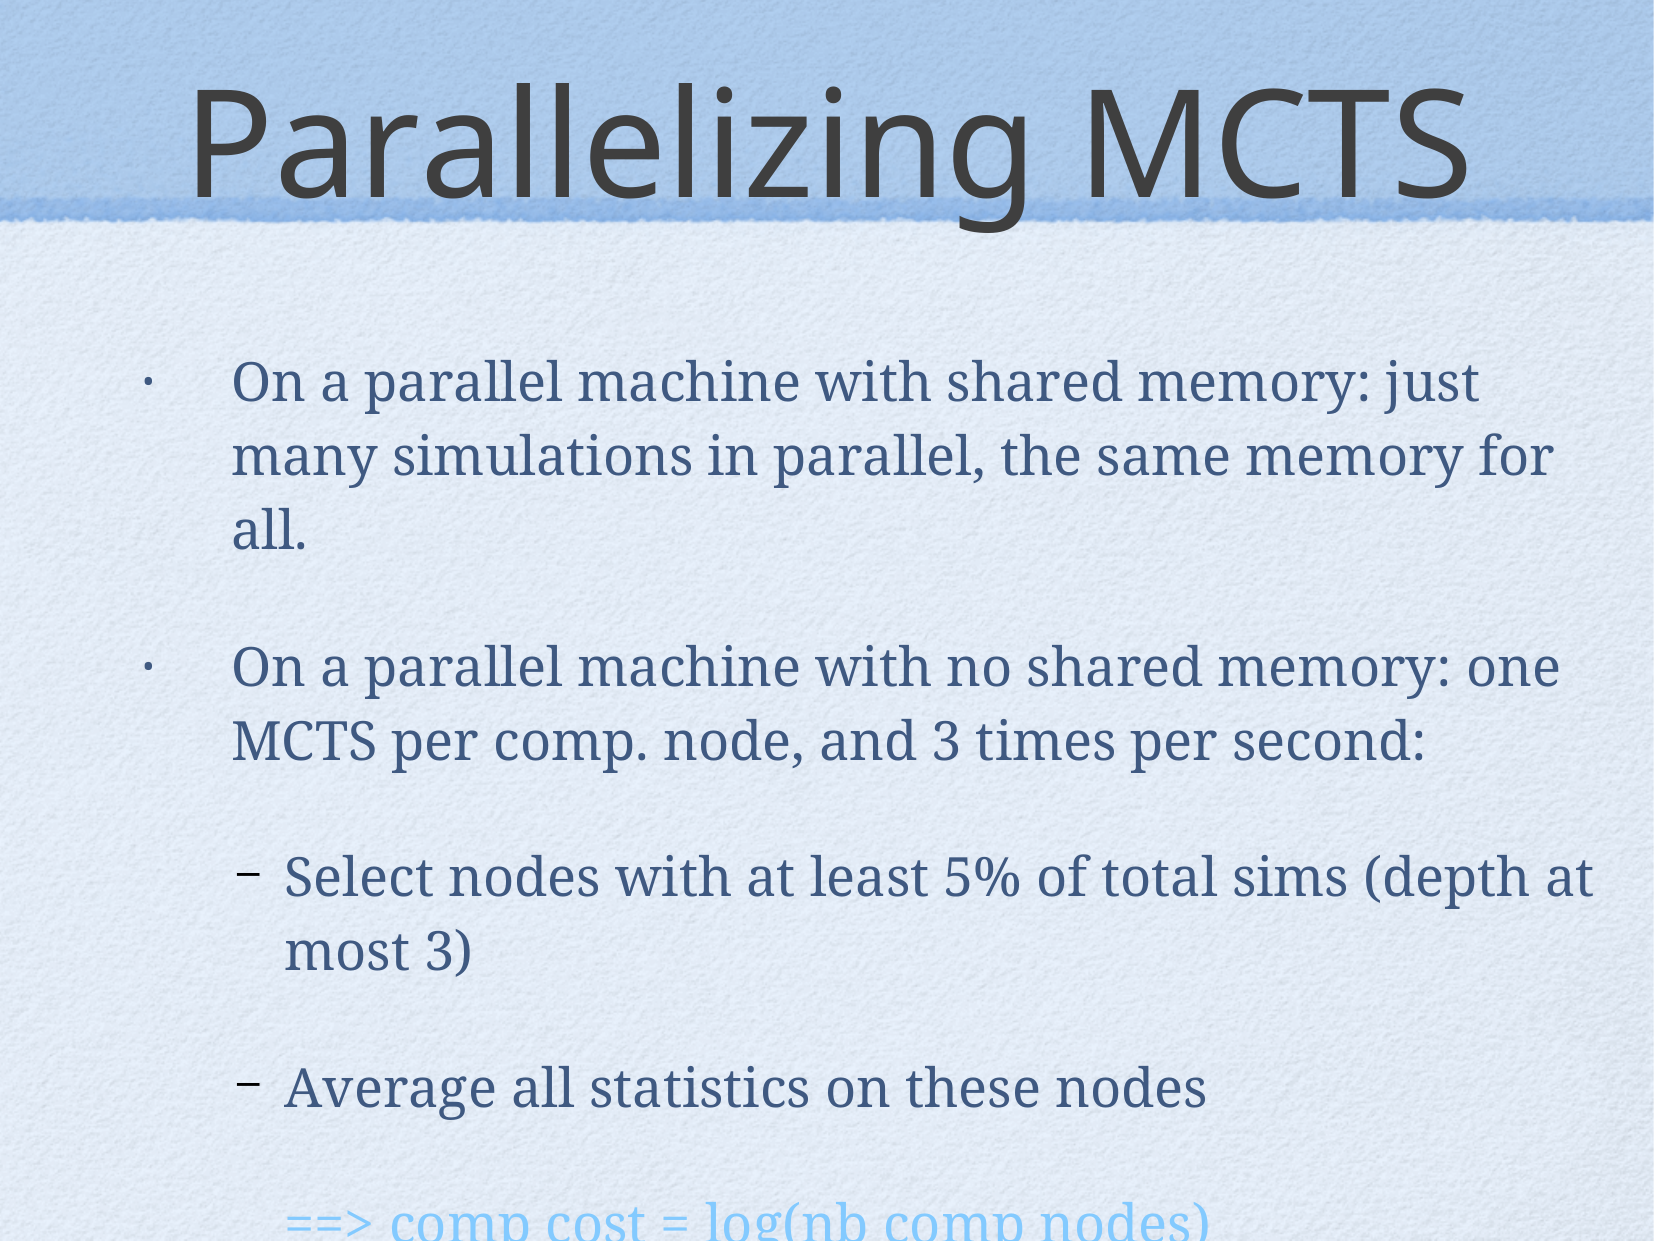

# Parallelizing MCTS
On a parallel machine with shared memory: just many simulations in parallel, the same memory for all.
On a parallel machine with no shared memory: one MCTS per comp. node, and 3 times per second:
Select nodes with at least 5% of total sims (depth at most 3)
Average all statistics on these nodes
==> comp cost = log(nb comp nodes)